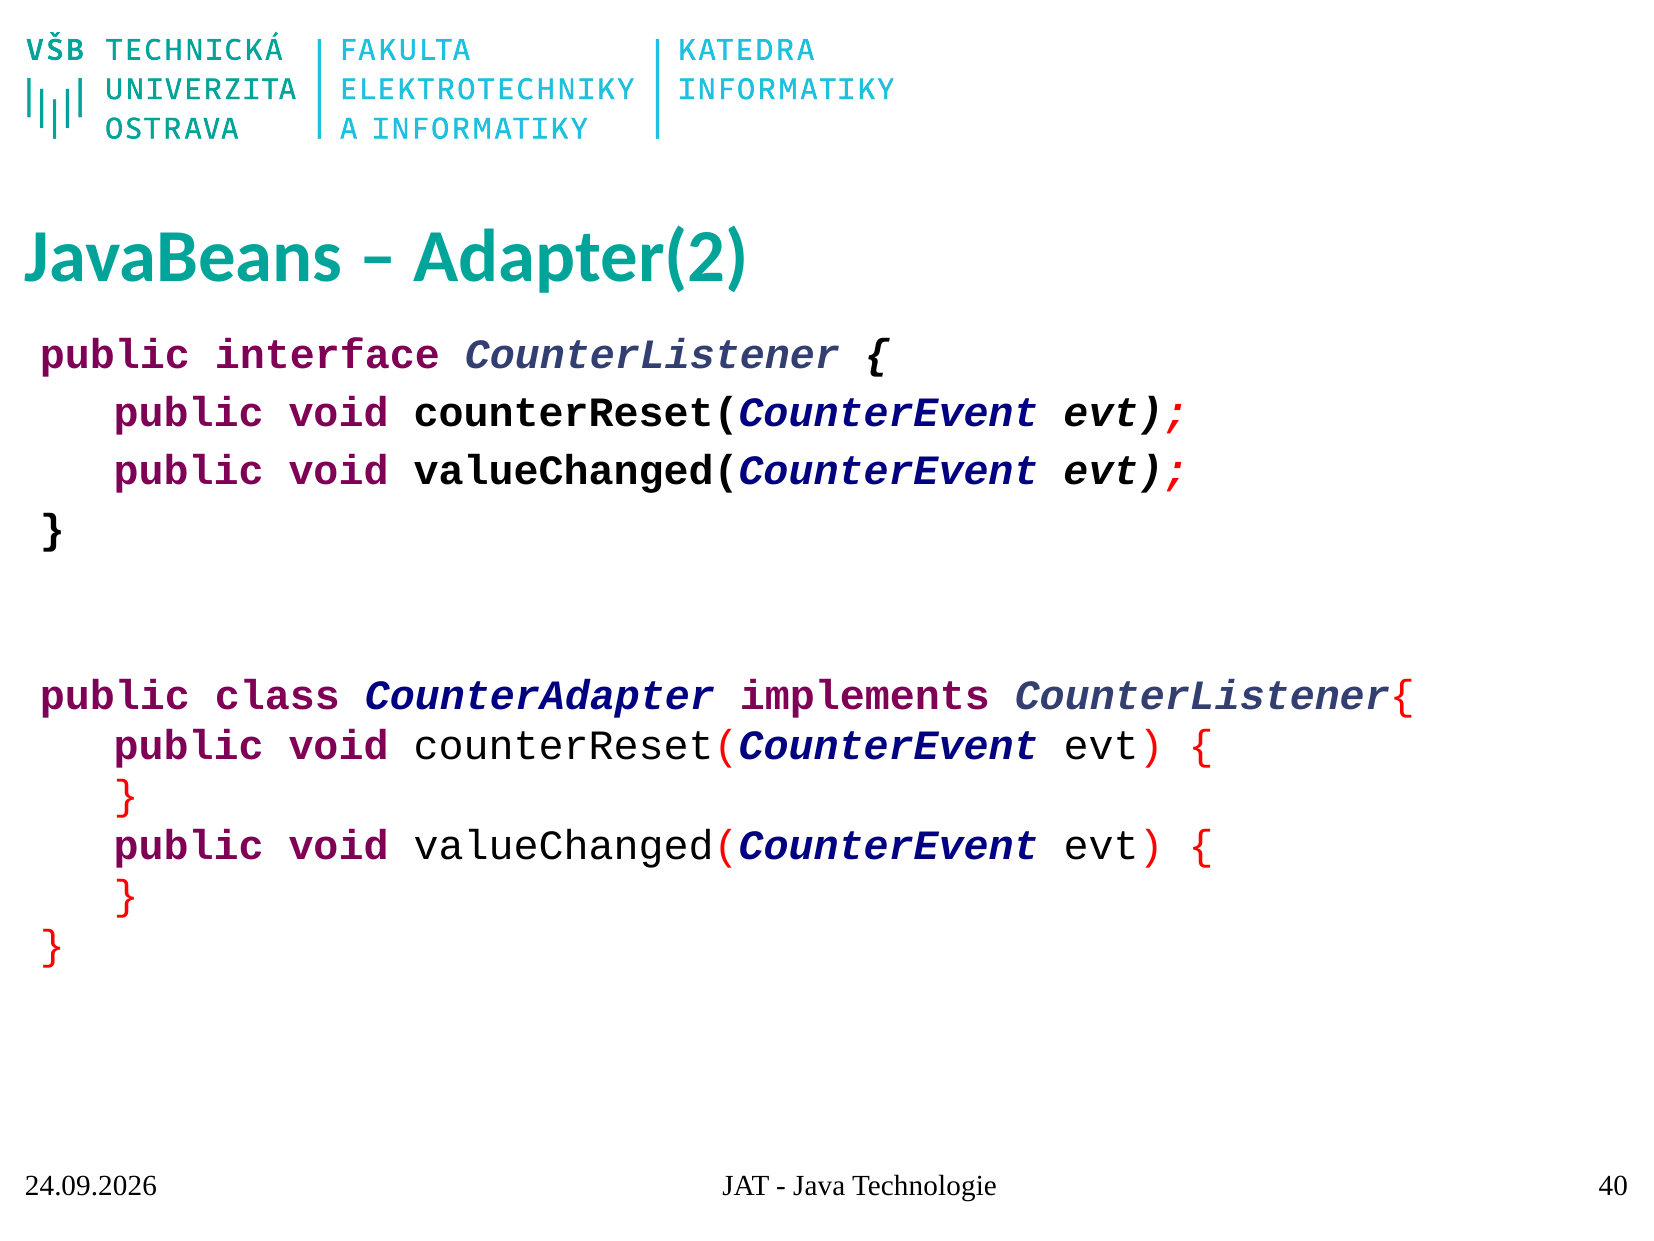

JavaBeans – Adapter(2)
# public interface CounterListener {
	public void counterReset(CounterEvent evt);
	public void valueChanged(CounterEvent evt);
}
public class CounterAdapter implements CounterListener{
	public void counterReset(CounterEvent evt) {
	}
	public void valueChanged(CounterEvent evt) {
	}
}
JAT - Java Technologie
40